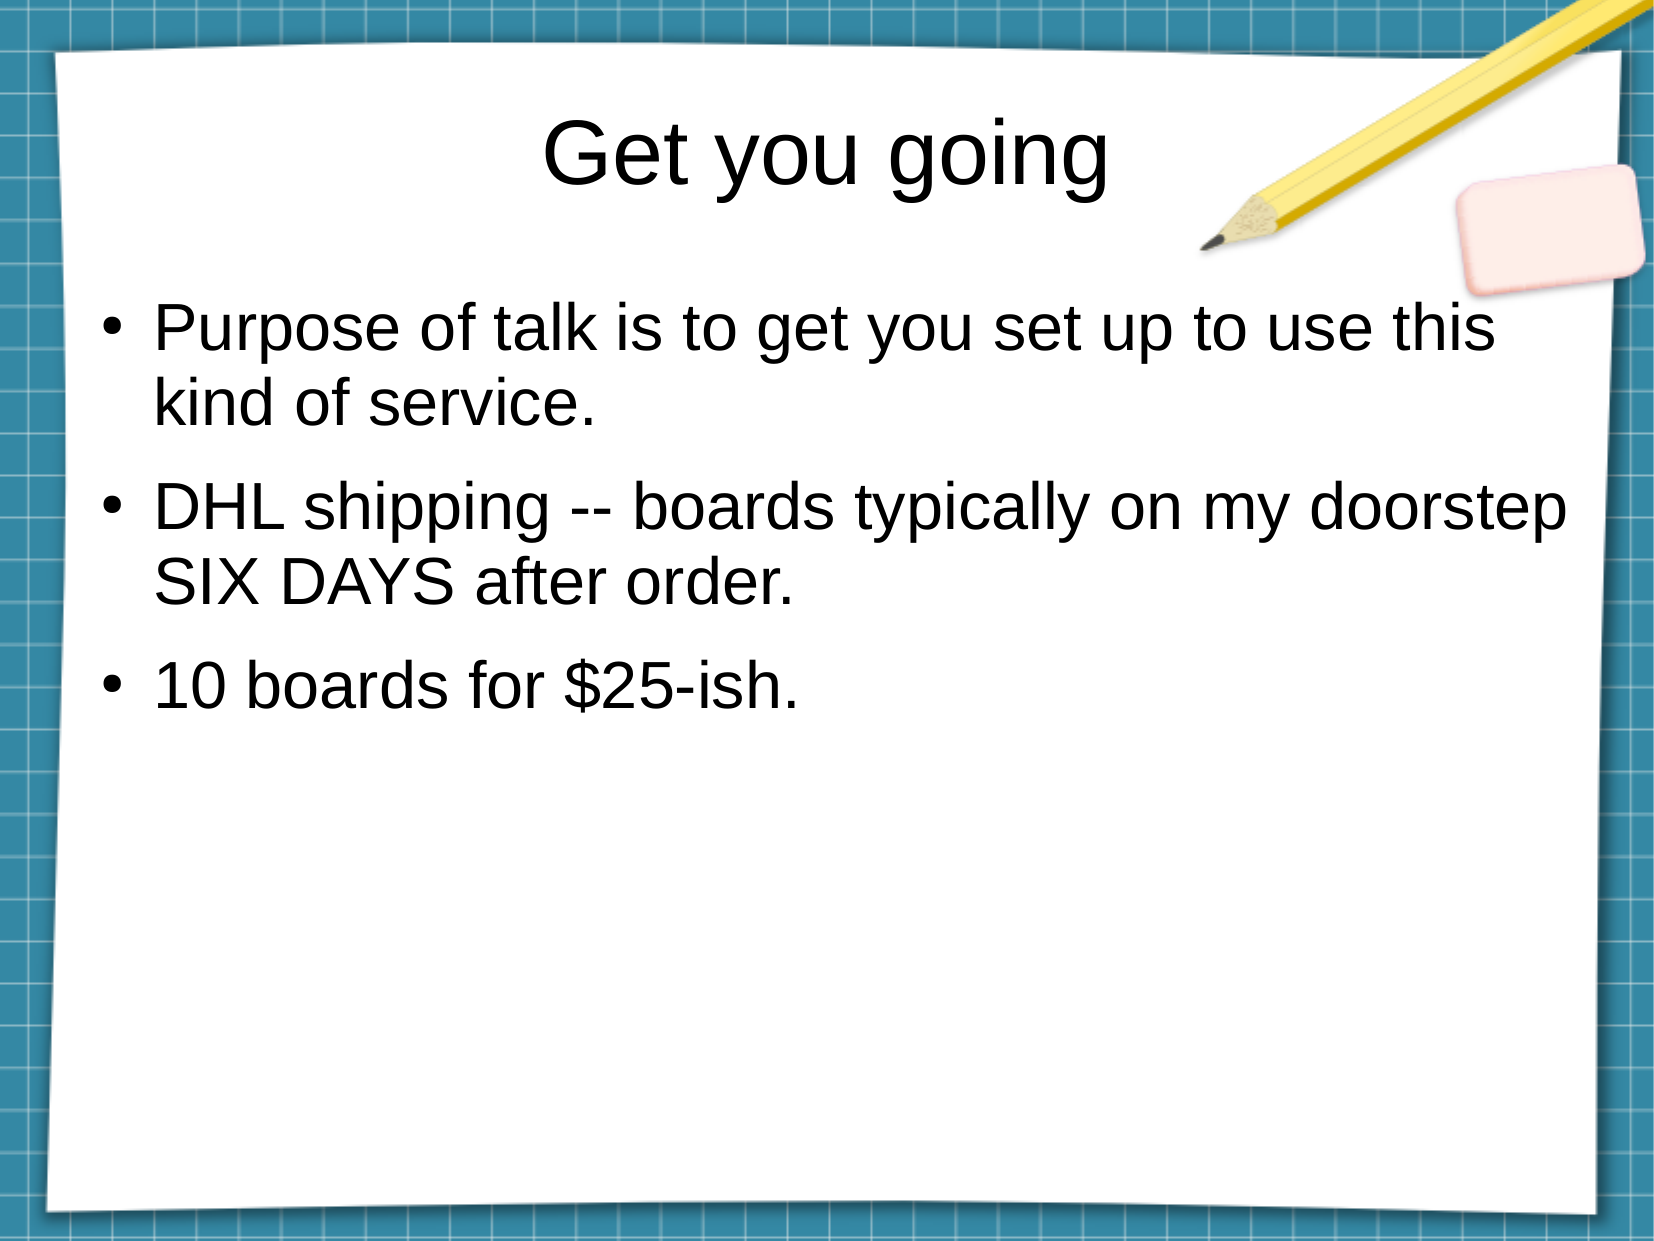

# Get you going
Purpose of talk is to get you set up to use this kind of service.
DHL shipping -- boards typically on my doorstep SIX DAYS after order.
10 boards for $25-ish.